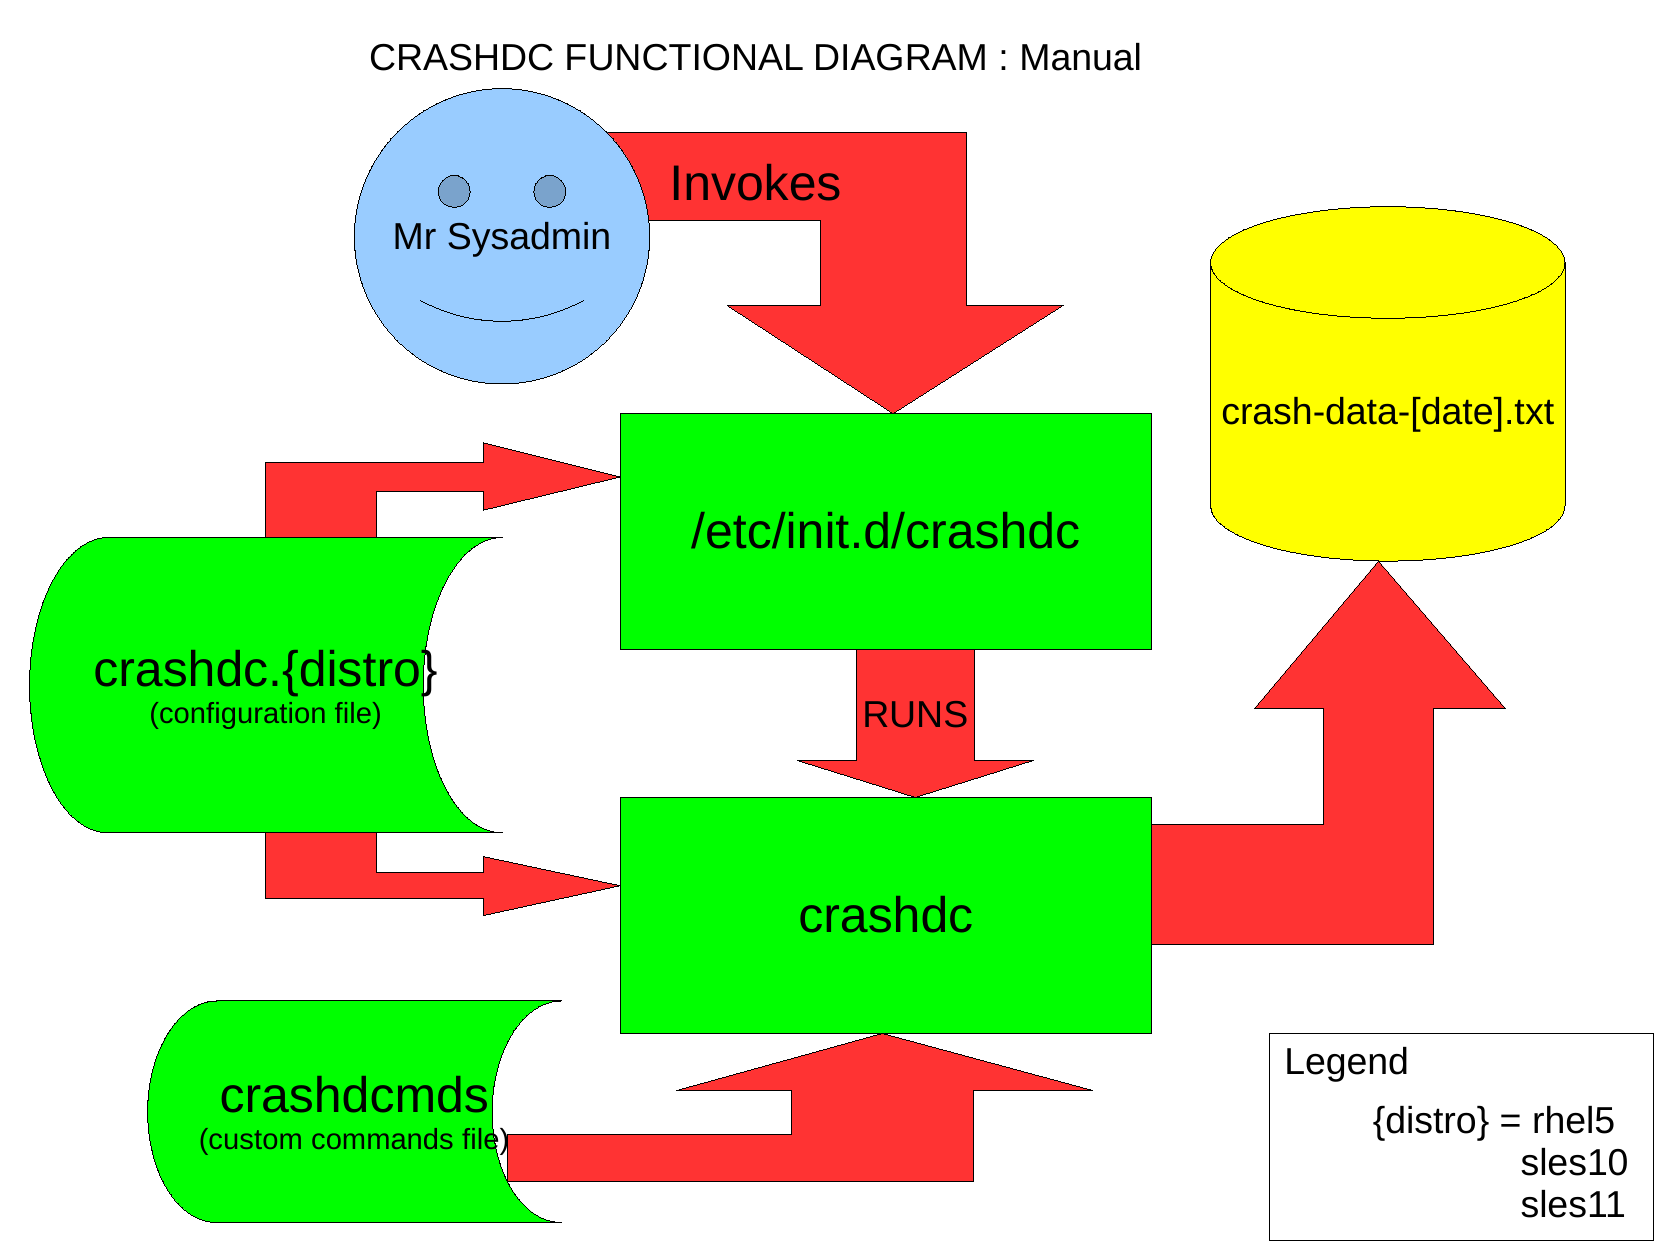

CRASHDC FUNCTIONAL DIAGRAM : Manual
Mr Sysadmin
Invokes
crash-data-[date].txt
/etc/init.d/crashdc
crashdc.{distro}
(configuration file)
RUNS
crashdc
crashdcmds
(custom commands file)
Legend
{distro} = rhel5
		sles10
		sles11